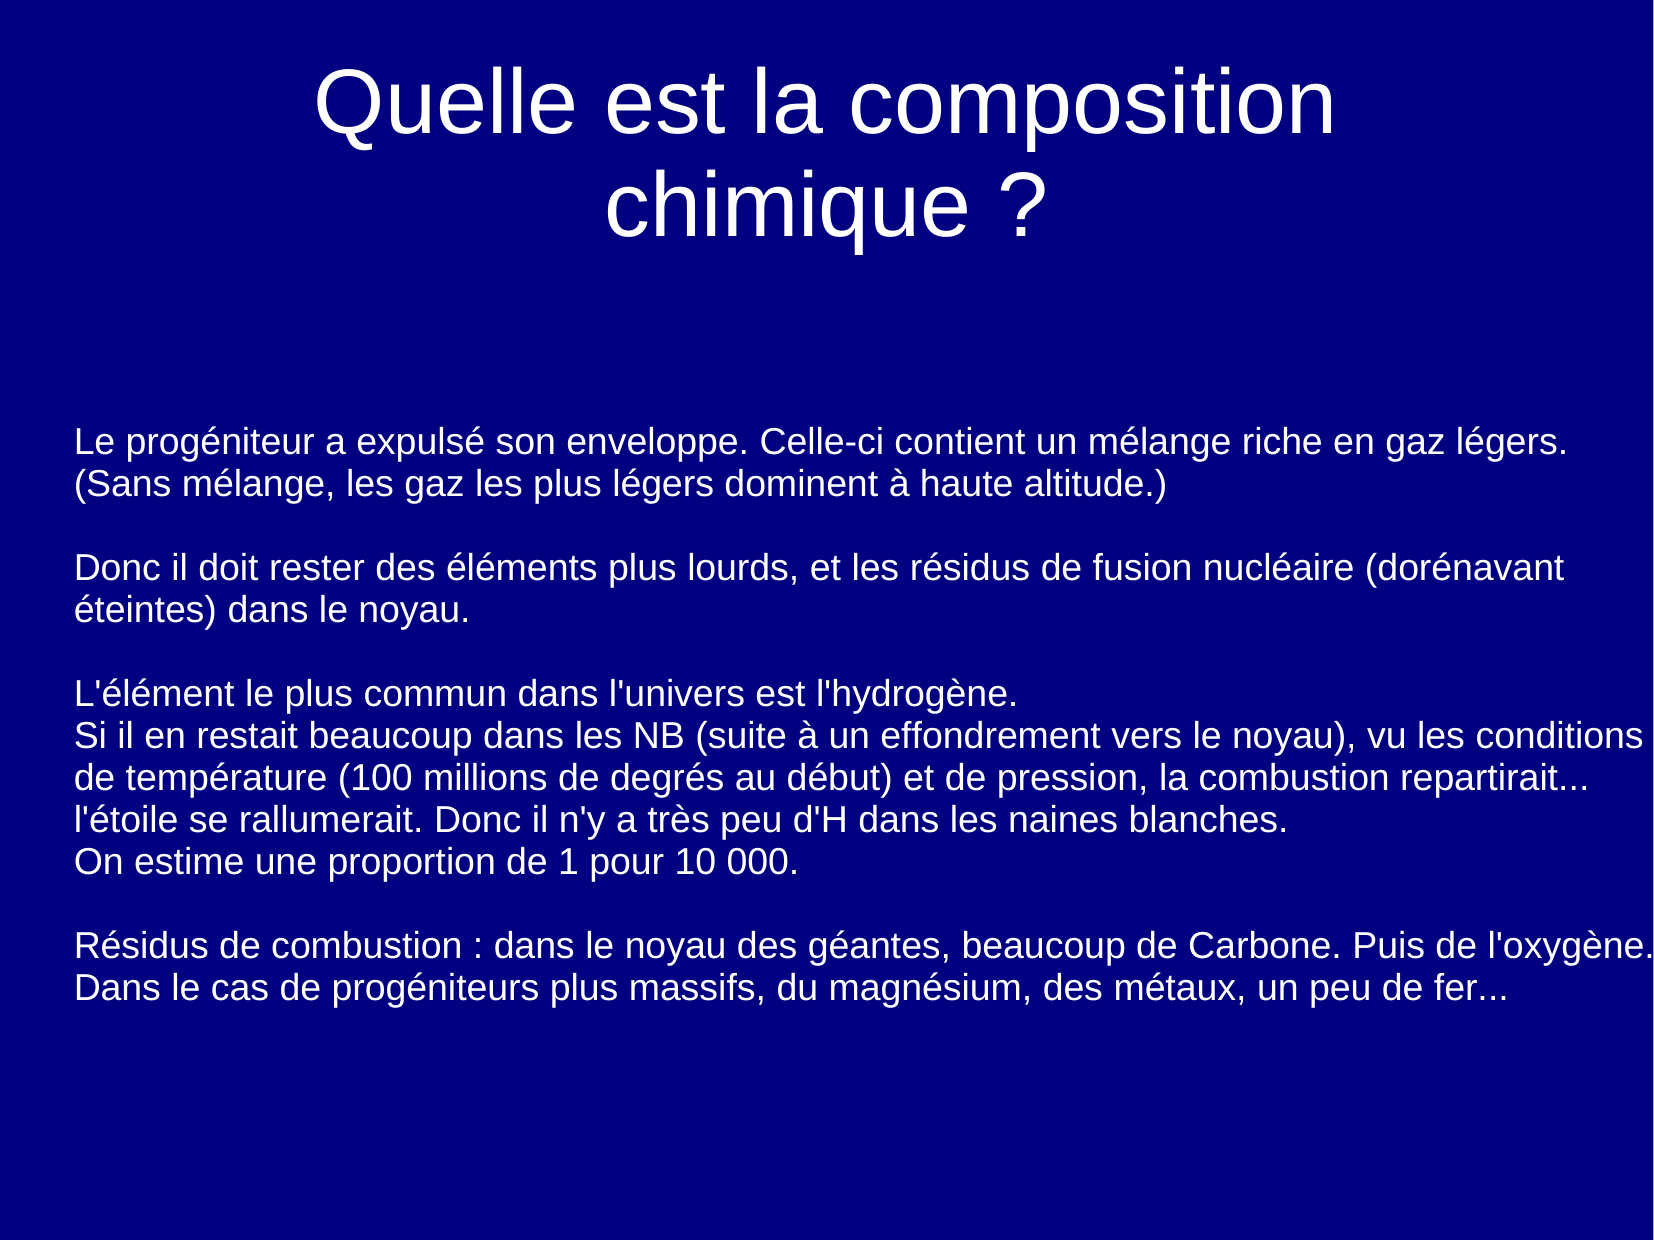

# Quelle est la composition chimique ?
Le progéniteur a expulsé son enveloppe. Celle-ci contient un mélange riche en gaz légers.
(Sans mélange, les gaz les plus légers dominent à haute altitude.)
Donc il doit rester des éléments plus lourds, et les résidus de fusion nucléaire (dorénavant
éteintes) dans le noyau.
L'élément le plus commun dans l'univers est l'hydrogène.
Si il en restait beaucoup dans les NB (suite à un effondrement vers le noyau), vu les conditions
de température (100 millions de degrés au début) et de pression, la combustion repartirait...
l'étoile se rallumerait. Donc il n'y a très peu d'H dans les naines blanches.
On estime une proportion de 1 pour 10 000.
Résidus de combustion : dans le noyau des géantes, beaucoup de Carbone. Puis de l'oxygène.
Dans le cas de progéniteurs plus massifs, du magnésium, des métaux, un peu de fer...